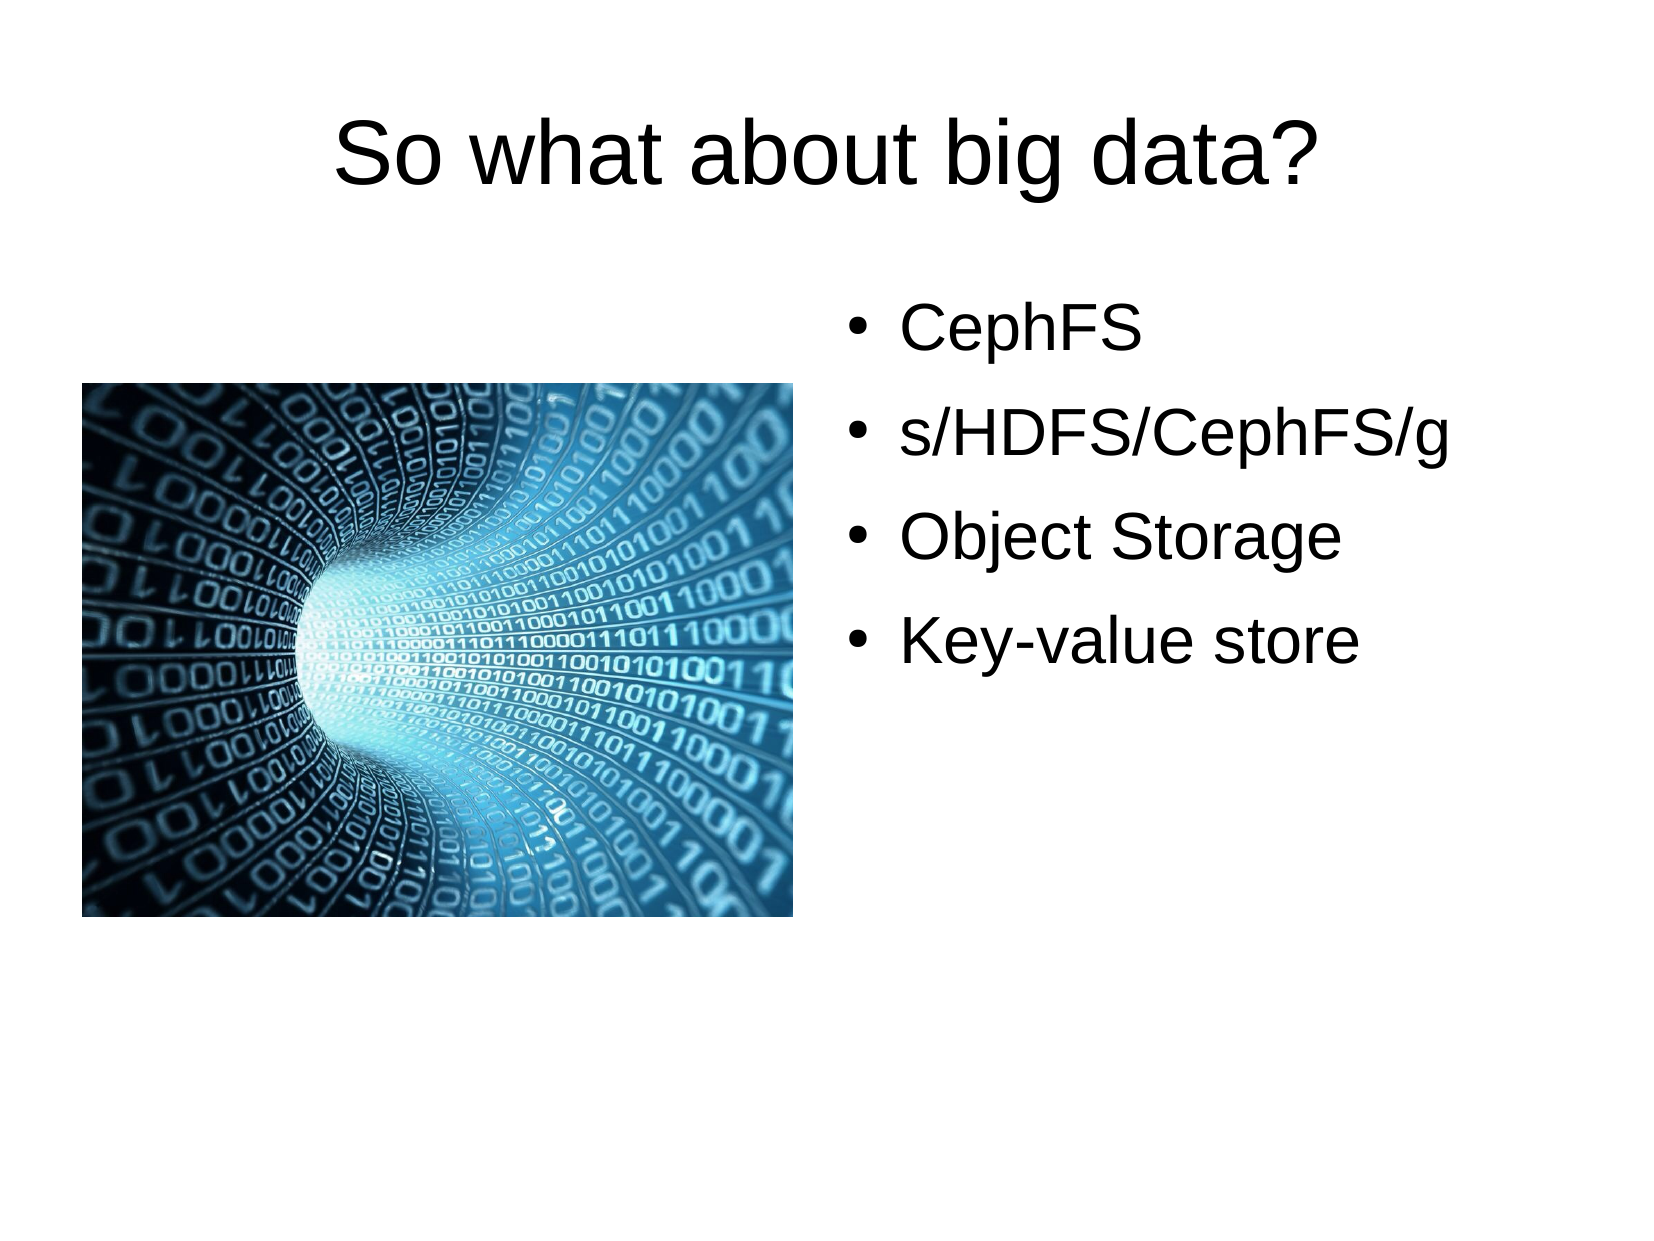

# So what about big data?
CephFS
s/HDFS/CephFS/g
Object Storage
Key-value store